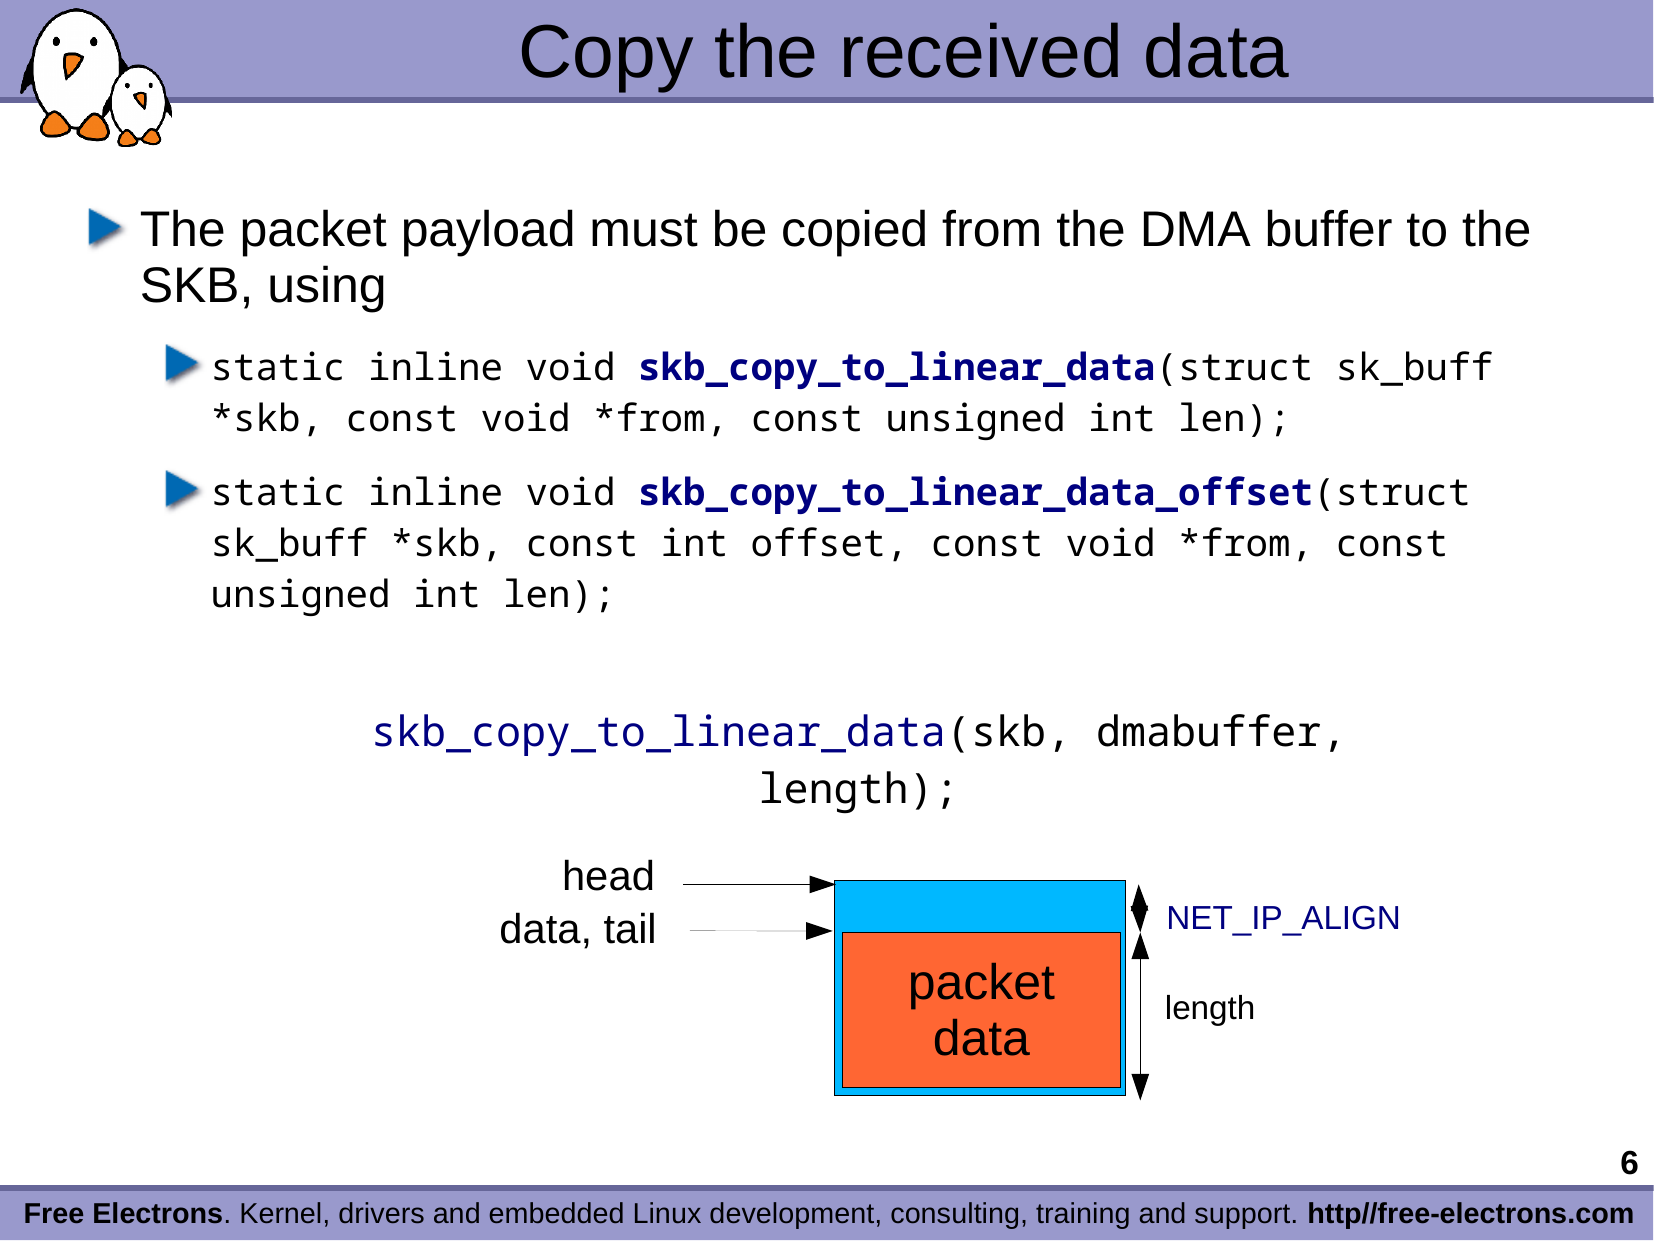

# Copy the received data
The packet payload must be copied from the DMA buffer to the SKB, using
static inline void skb_copy_to_linear_data(struct sk_buff *skb, const void *from, const unsigned int len);
static inline void skb_copy_to_linear_data_offset(struct sk_buff *skb, const int offset, const void *from, const unsigned int len);
skb_copy_to_linear_data(skb, dmabuffer, length);
head
NET_IP_ALIGN
data, tail
packet
data
length